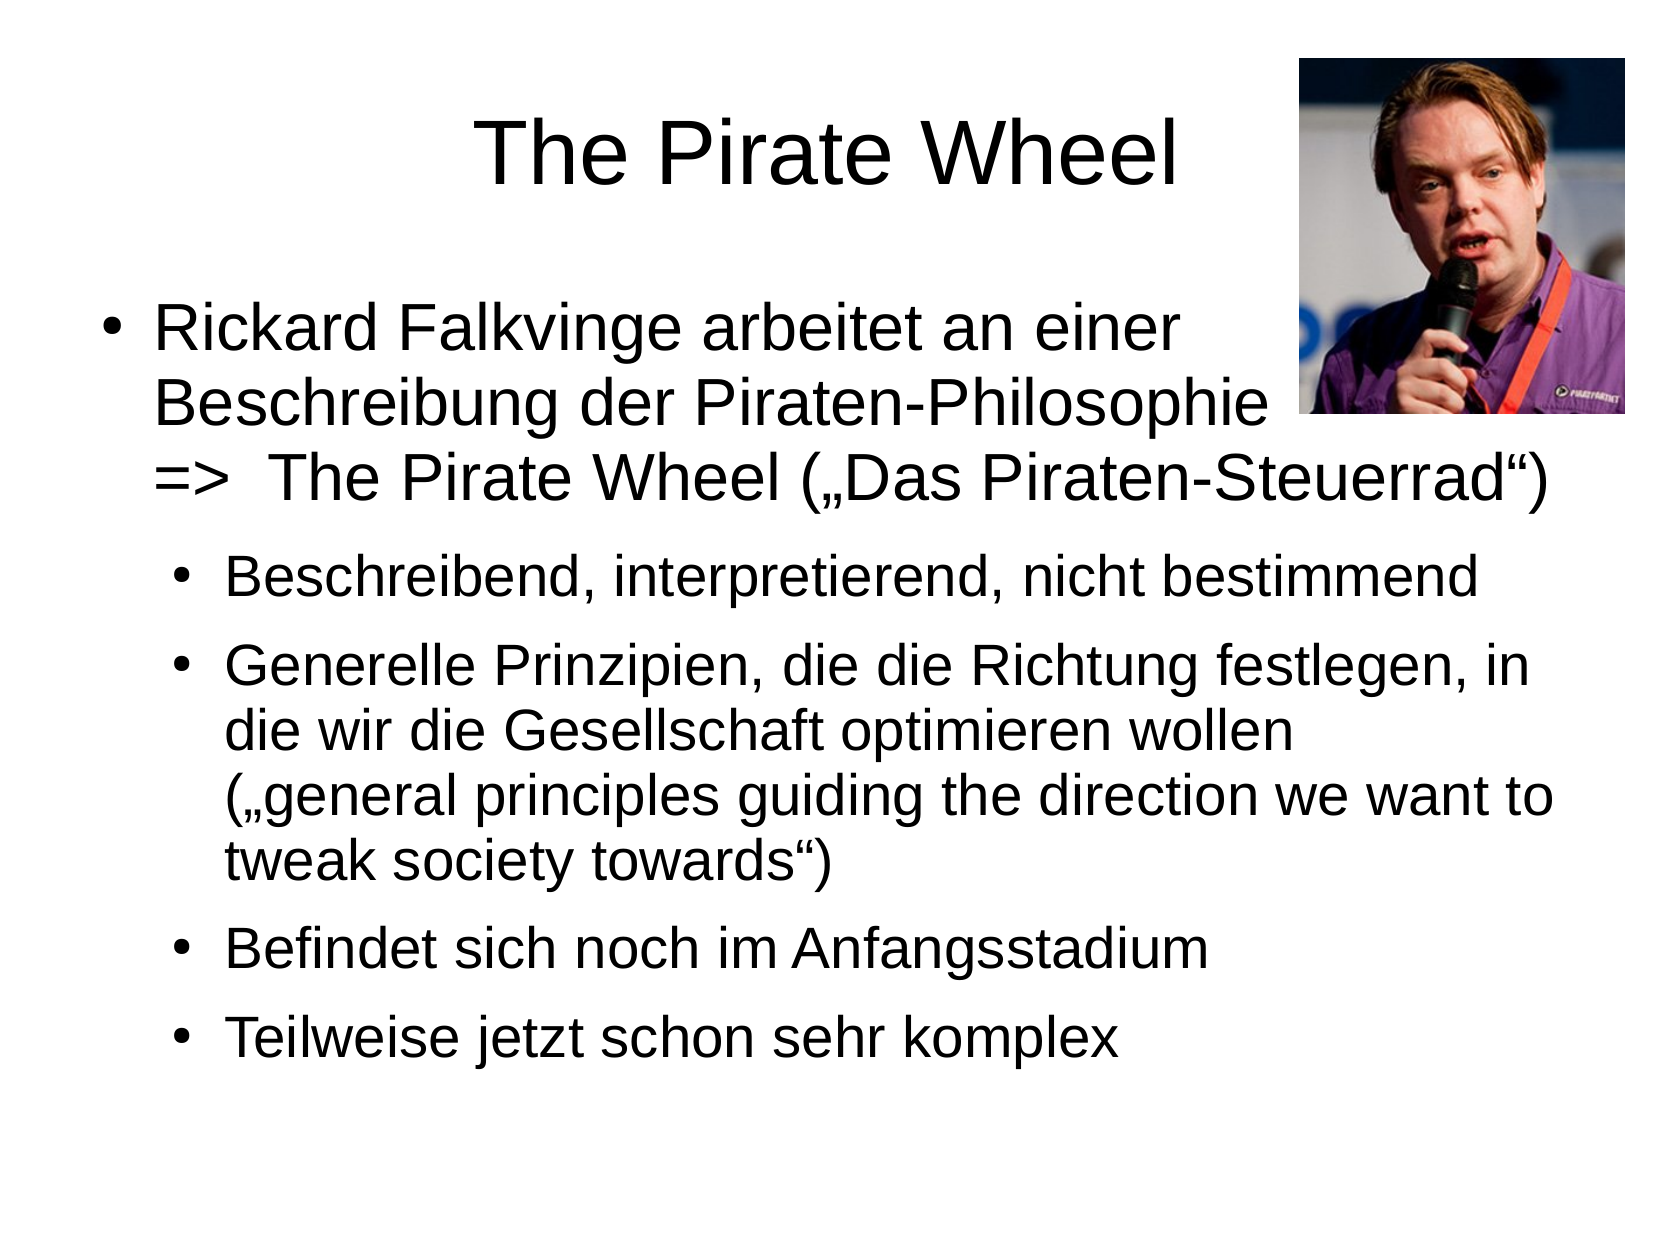

# The Pirate Wheel
Rickard Falkvinge arbeitet an einer
Beschreibung der Piraten-Philosophie
=> The Pirate Wheel („Das Piraten-Steuerrad“)
Beschreibend, interpretierend, nicht bestimmend
Generelle Prinzipien, die die Richtung festlegen, in die wir die Gesellschaft optimieren wollen
(„general principles guiding the direction we want to tweak society towards“)
Befindet sich noch im Anfangsstadium
Teilweise jetzt schon sehr komplex